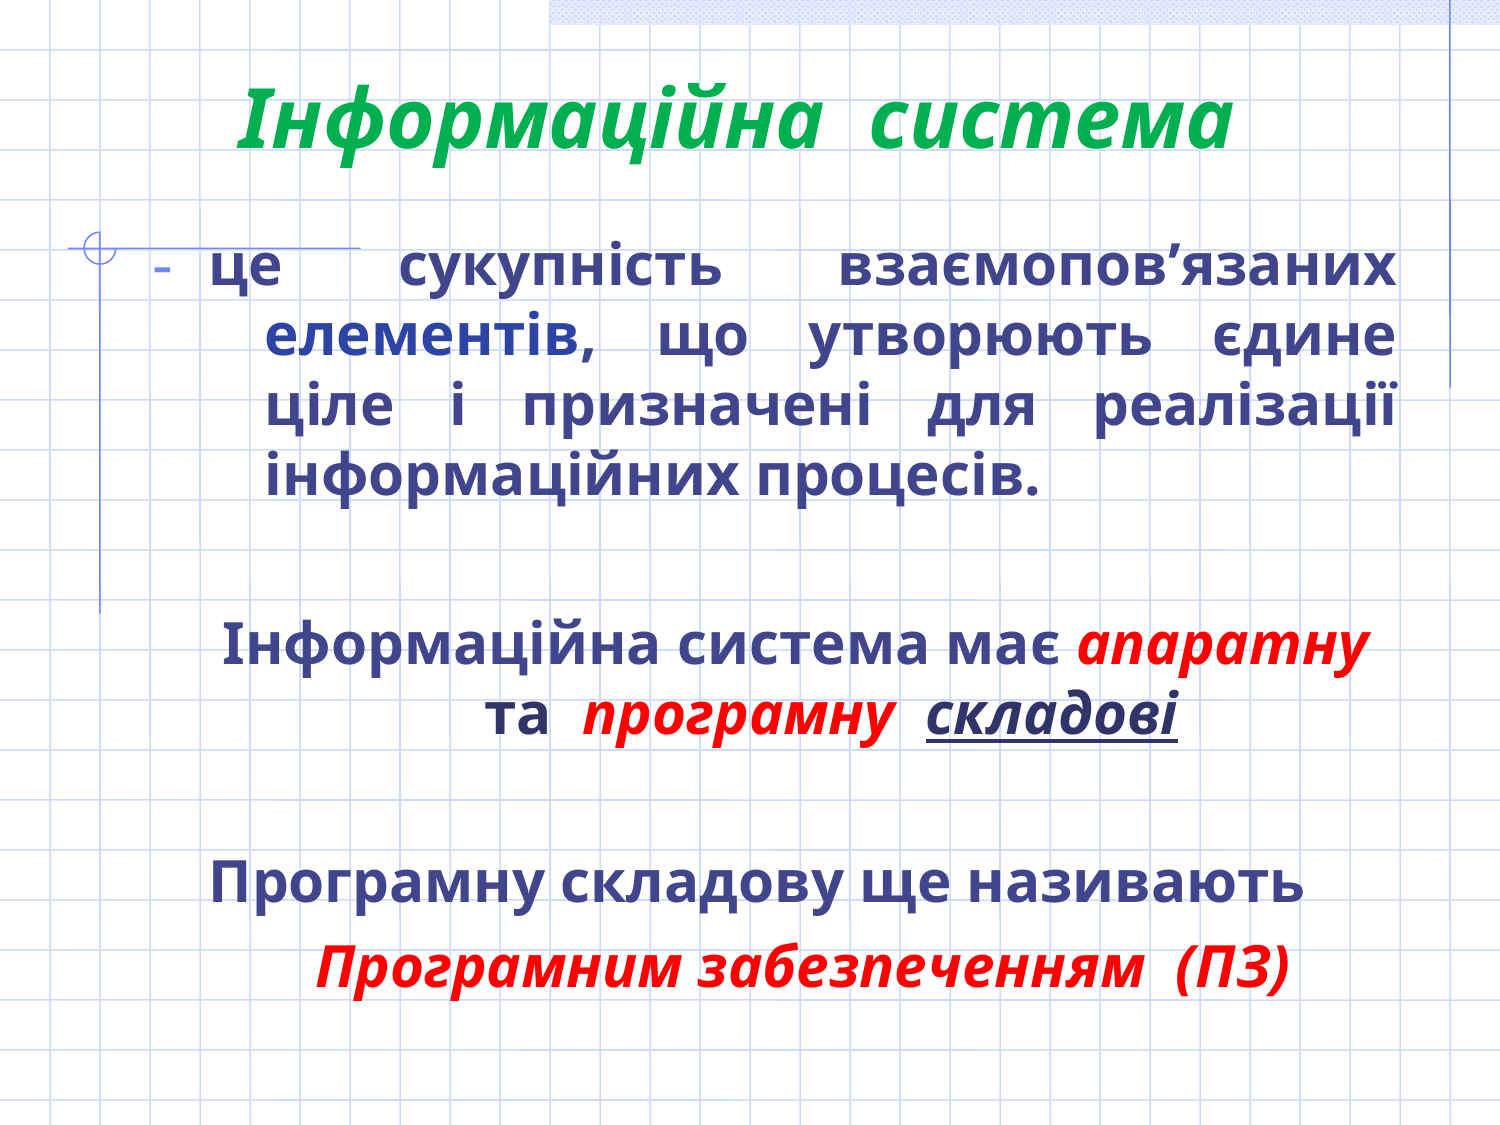

# Інформаційна система
це сукупність взаємопов’язаних елементів, що утворюють єдине ціле і призначені для реалізації інформаційних процесів.
Інформаційна система має апаратну та програмну складові
Програмну складову ще називають
Програмним забезпеченням (ПЗ)